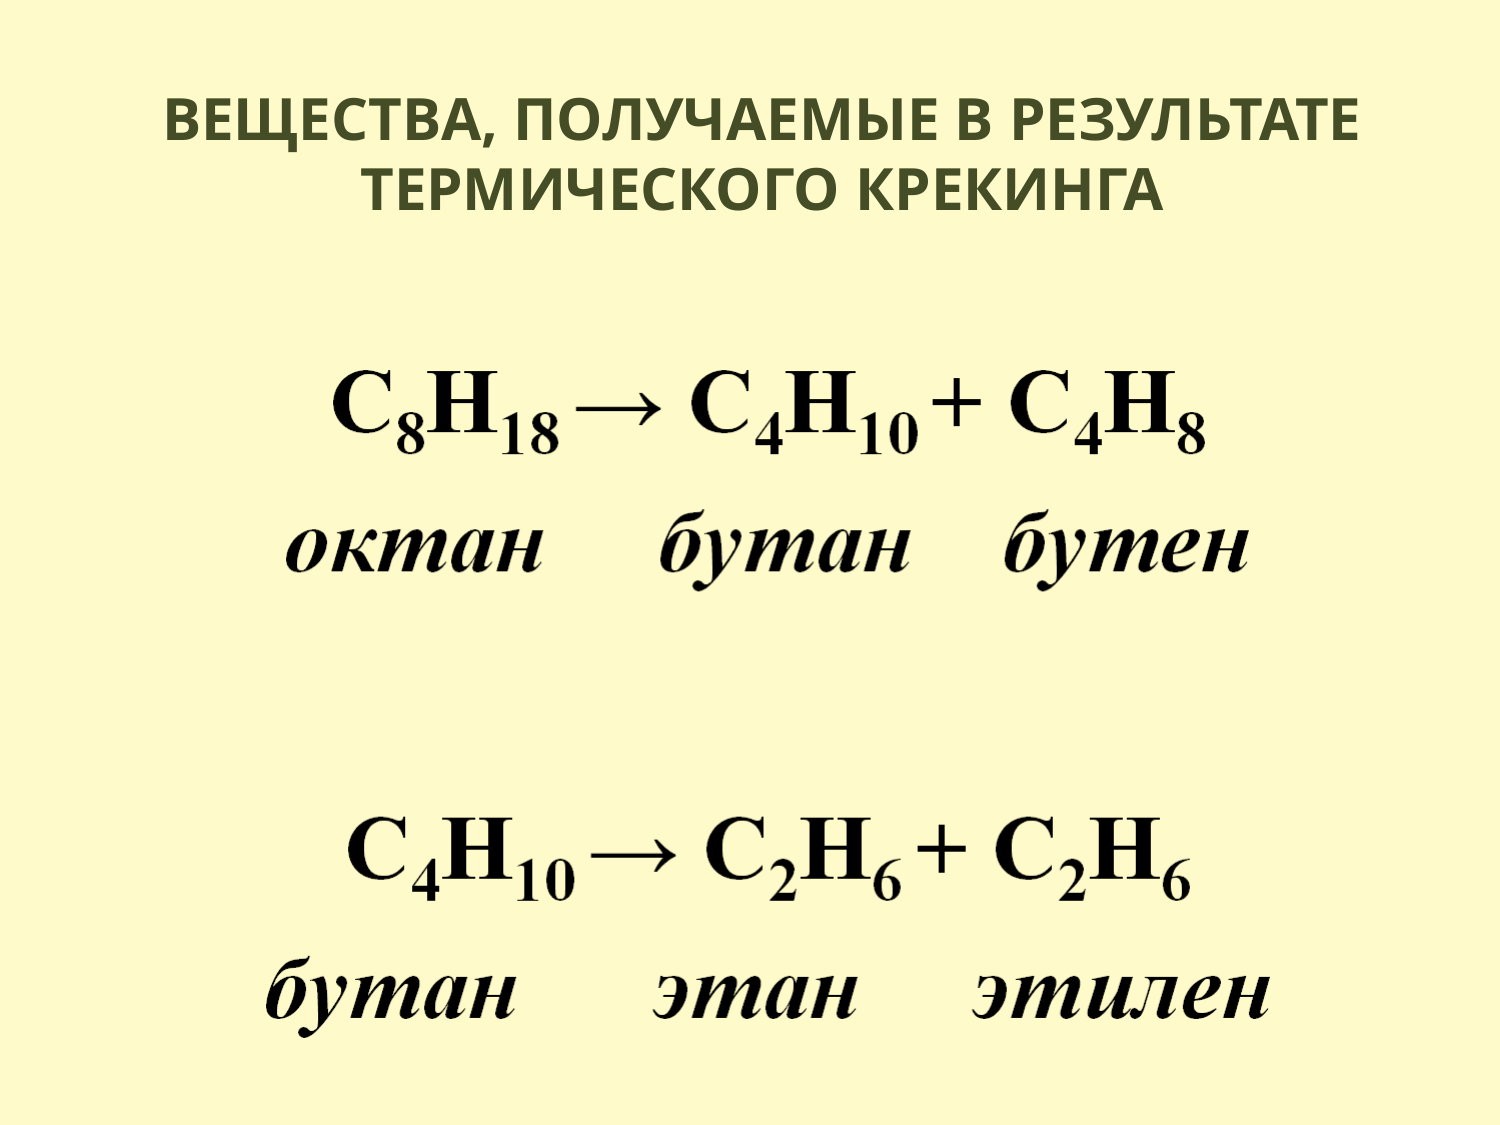

# Вещества, получаемые в результате термического крекинга